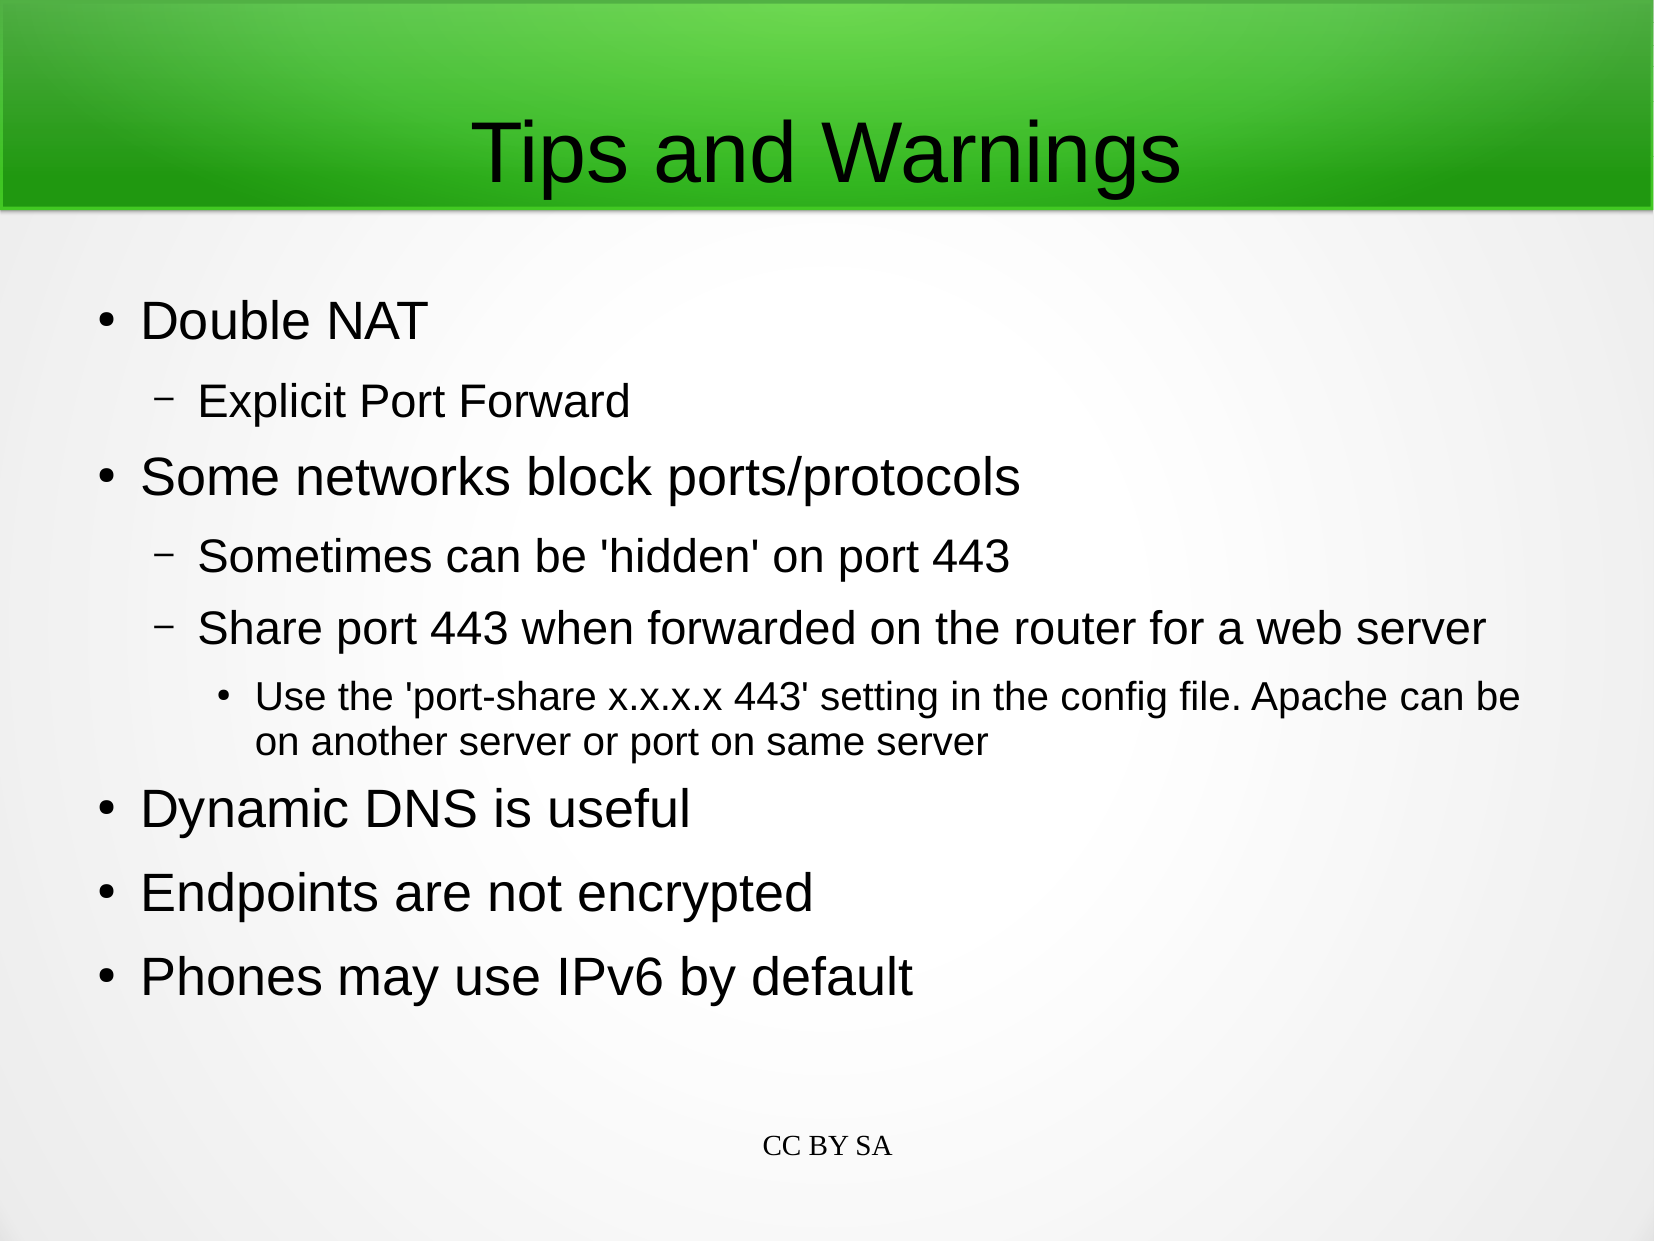

# Tips and Warnings
Double NAT
Explicit Port Forward
Some networks block ports/protocols
Sometimes can be 'hidden' on port 443
Share port 443 when forwarded on the router for a web server
Use the 'port-share x.x.x.x 443' setting in the config file. Apache can be on another server or port on same server
Dynamic DNS is useful
Endpoints are not encrypted
Phones may use IPv6 by default
CC BY SA